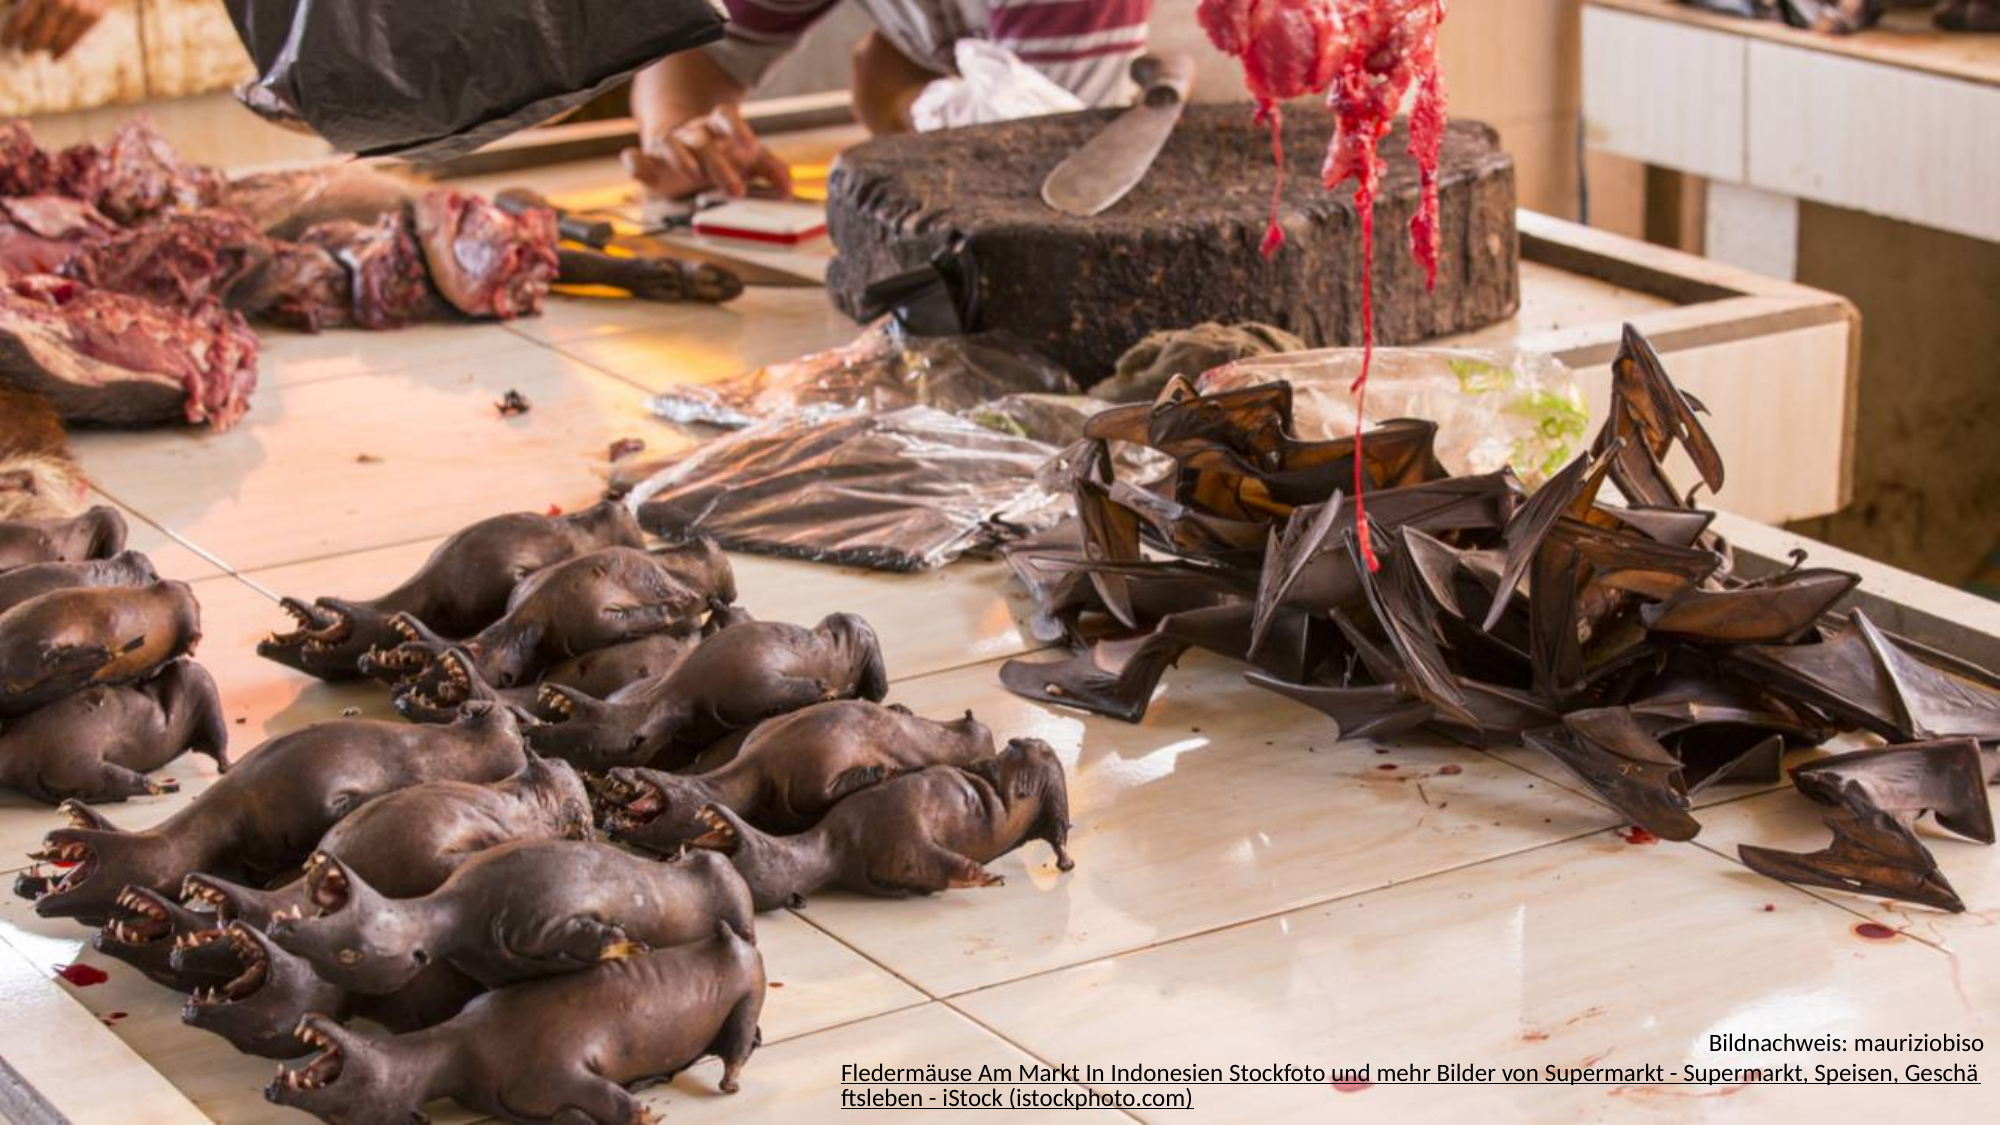

Bildnachweis: mauriziobiso
Fledermäuse Am Markt In Indonesien Stockfoto und mehr Bilder von Supermarkt - Supermarkt, Speisen, Geschäftsleben - iStock (istockphoto.com)